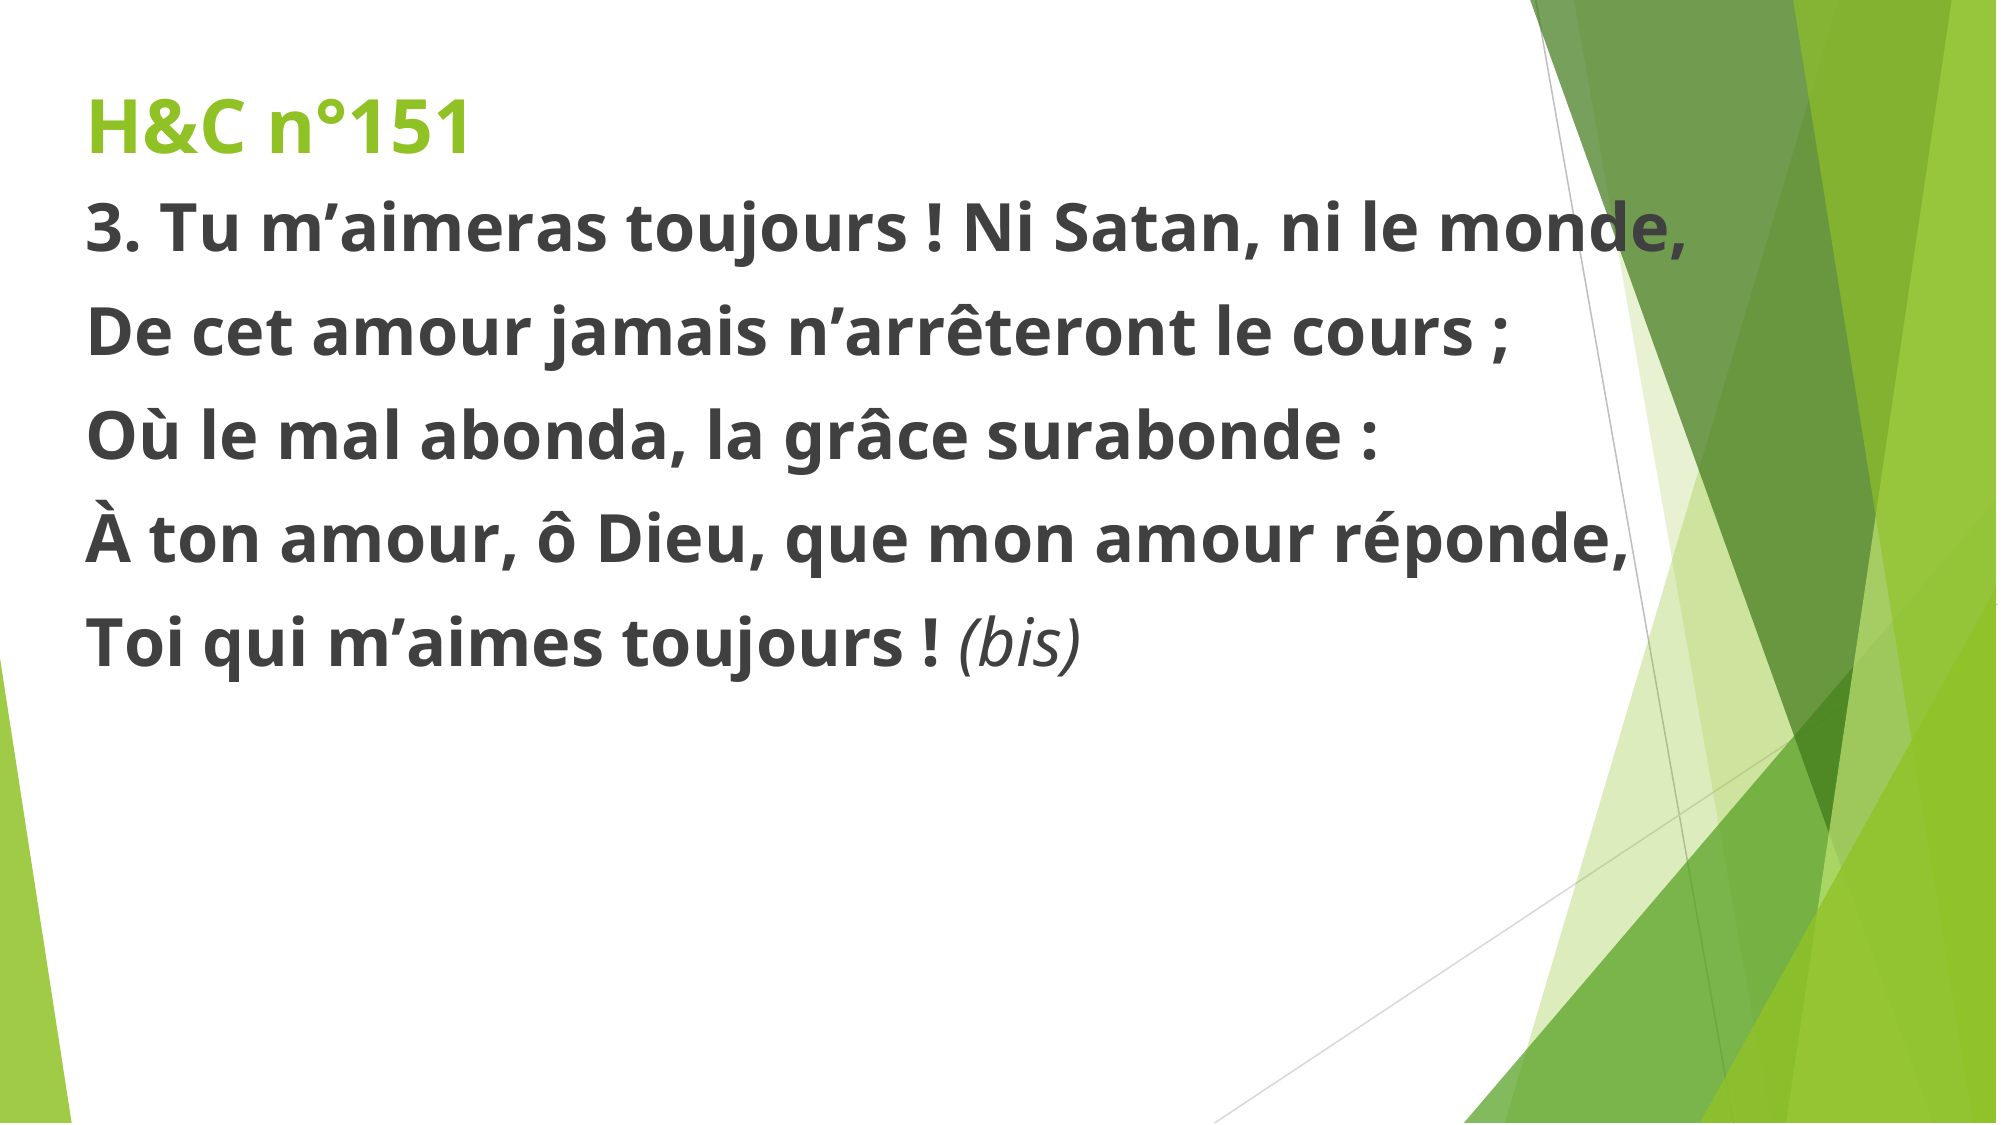

H&C n°151
3. Tu m’aimeras toujours ! Ni Satan, ni le monde,
De cet amour jamais n’arrêteront le cours ;
Où le mal abonda, la grâce surabonde :
À ton amour, ô Dieu, que mon amour réponde,
Toi qui m’aimes toujours ! (bis)